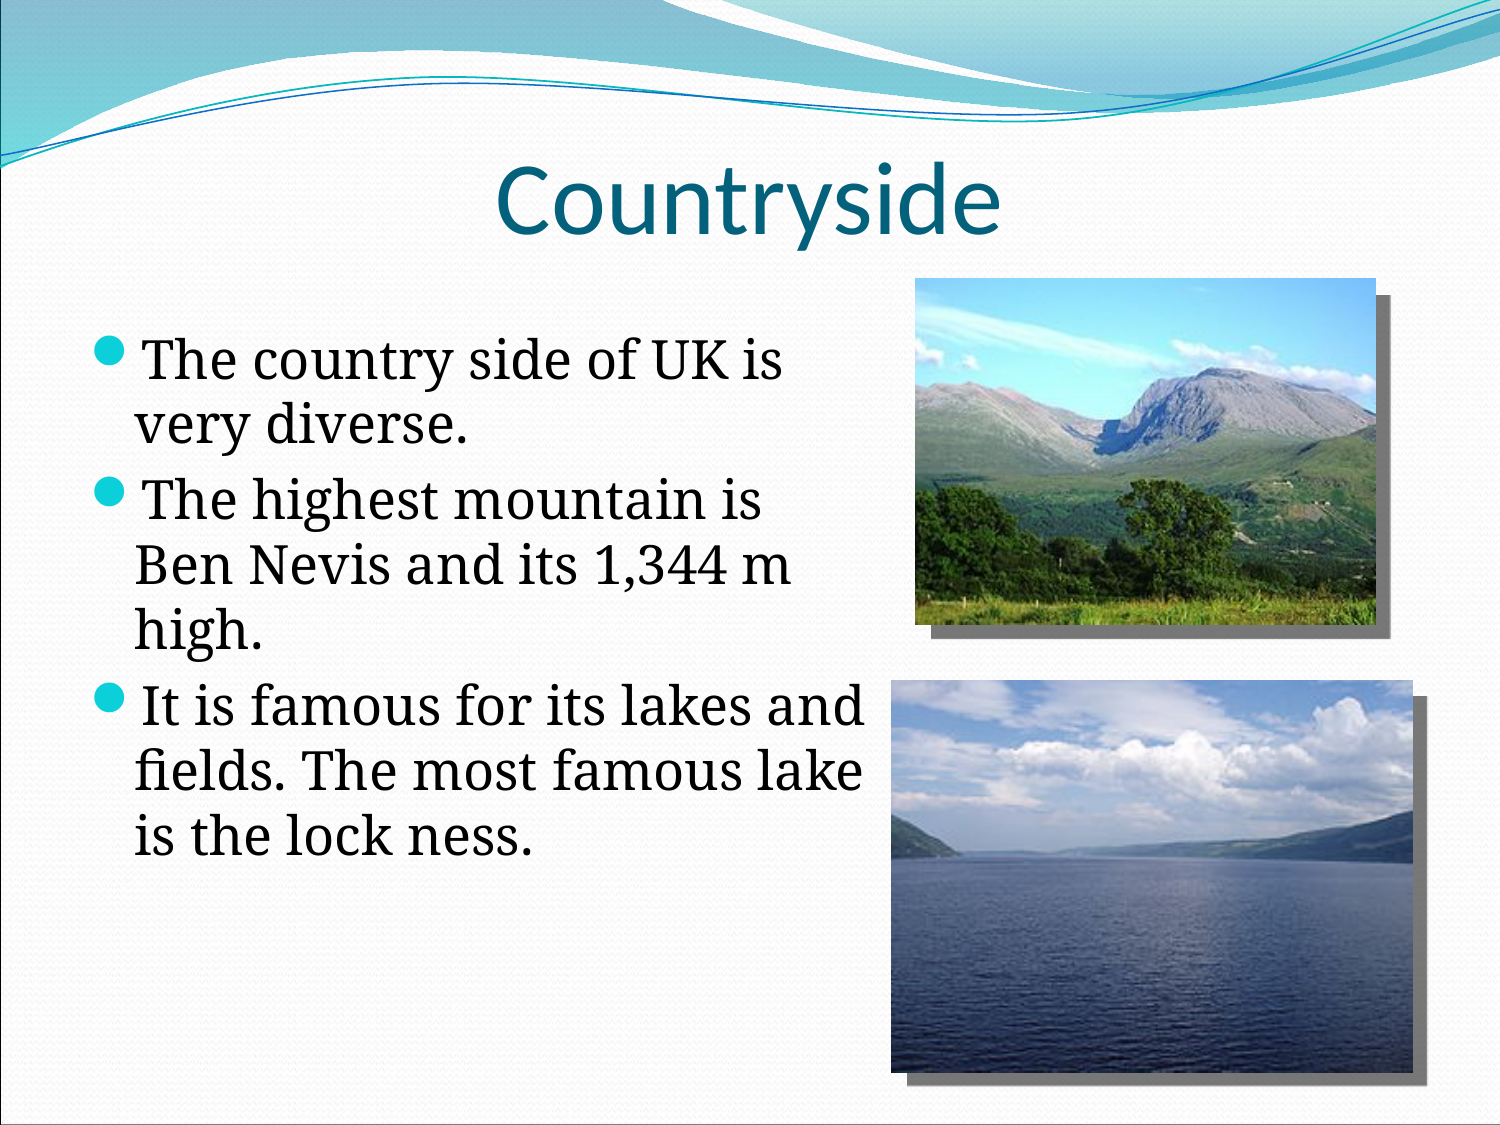

# Countryside
The country side of UK is very diverse.
The highest mountain is Ben Nevis and its 1,344 m high.
It is famous for its lakes and fields. The most famous lake is the lock ness.